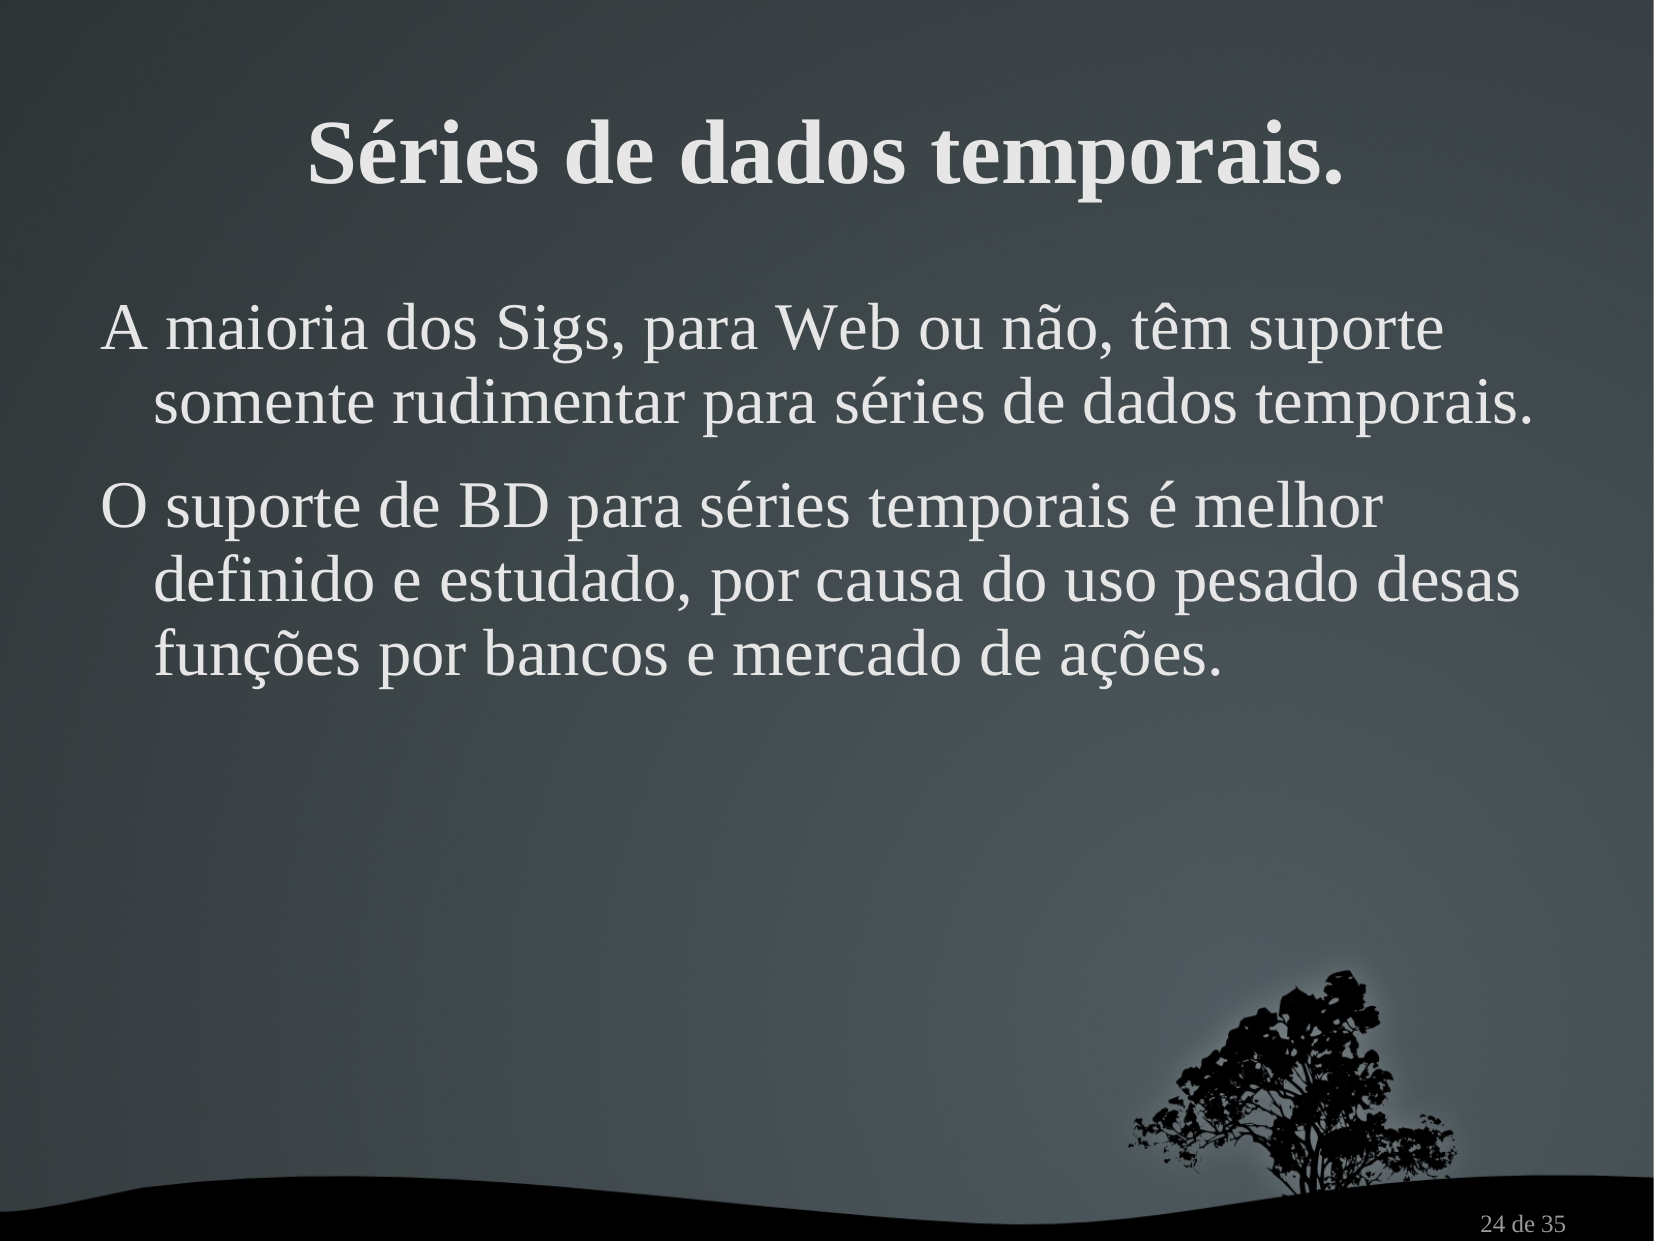

# Séries de dados temporais.
A maioria dos Sigs, para Web ou não, têm suporte somente rudimentar para séries de dados temporais.
O suporte de BD para séries temporais é melhor definido e estudado, por causa do uso pesado desas funções por bancos e mercado de ações.
24